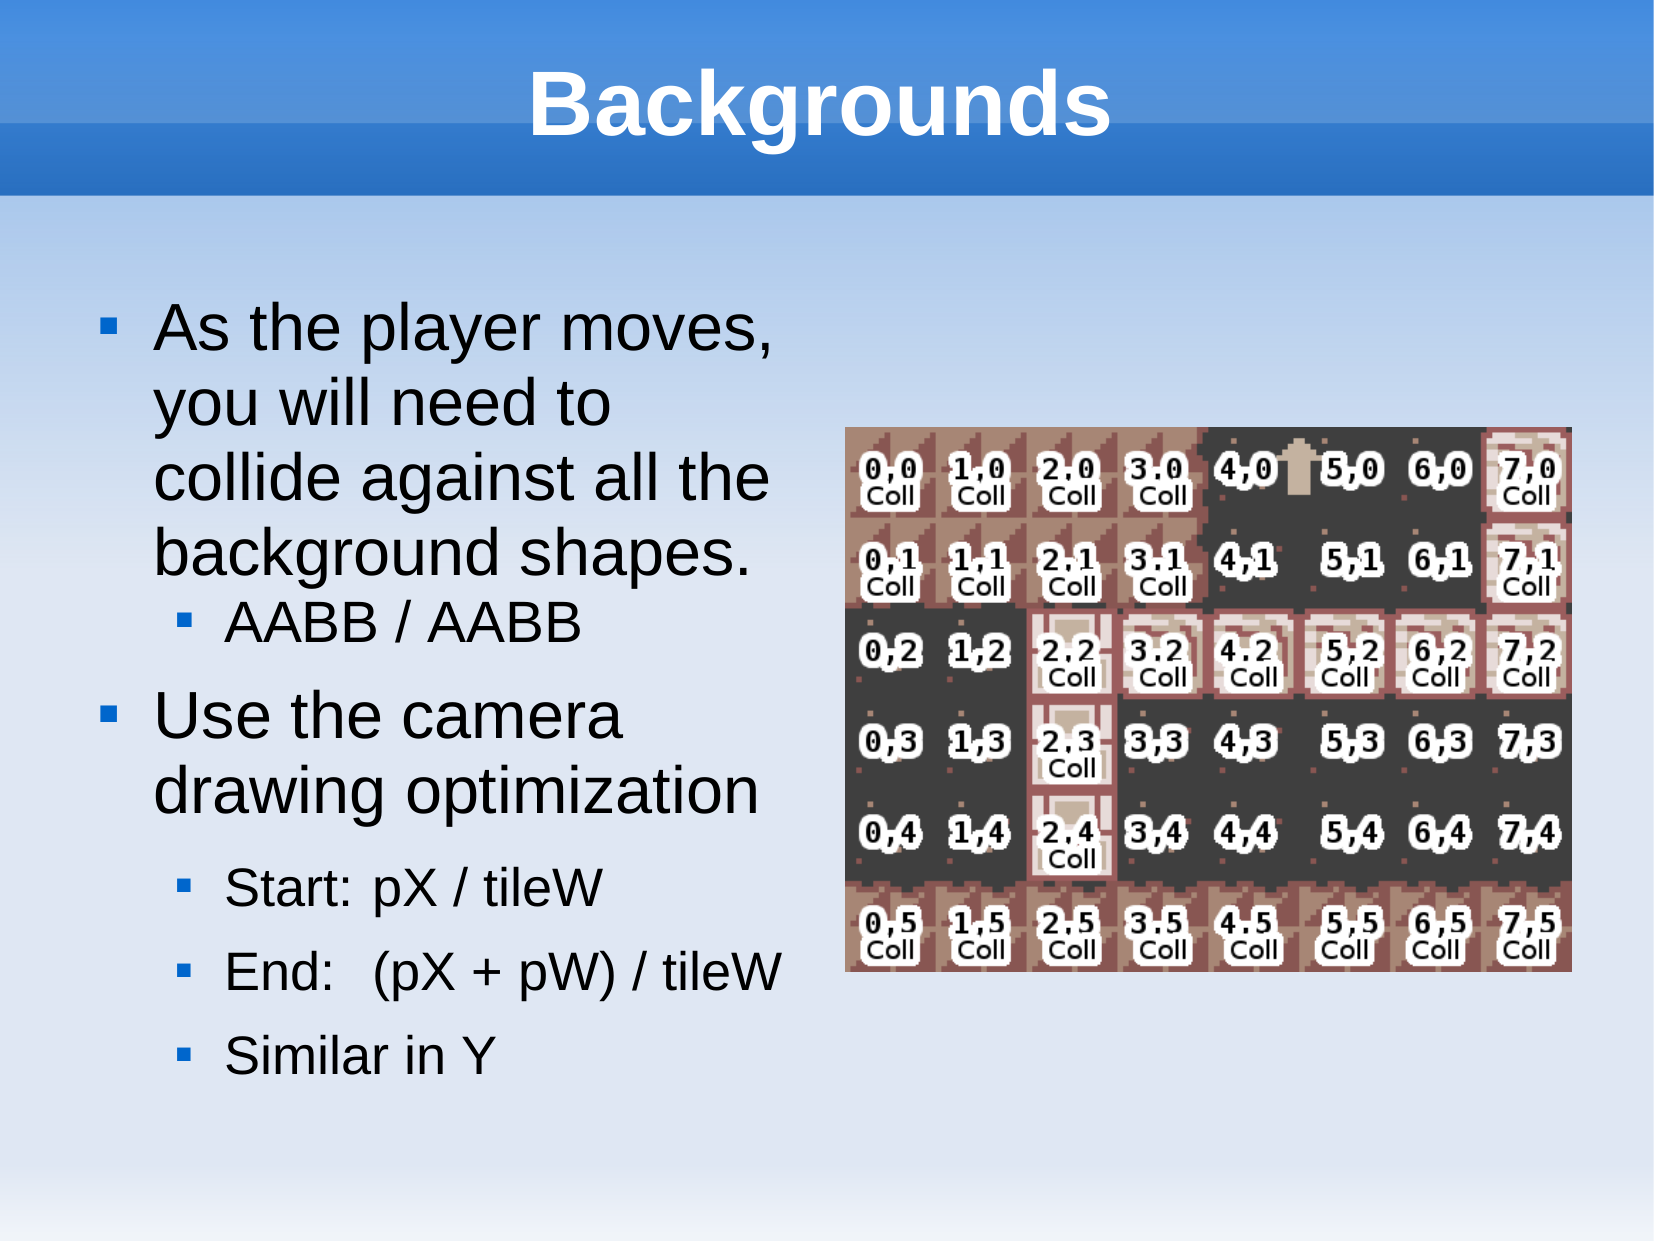

# Backgrounds
As the player moves, you will need to collide against all the background shapes.
AABB / AABB
Use the camera drawing optimization
Start:	pX / tileW
End:	(pX + pW) / tileW
Similar in Y